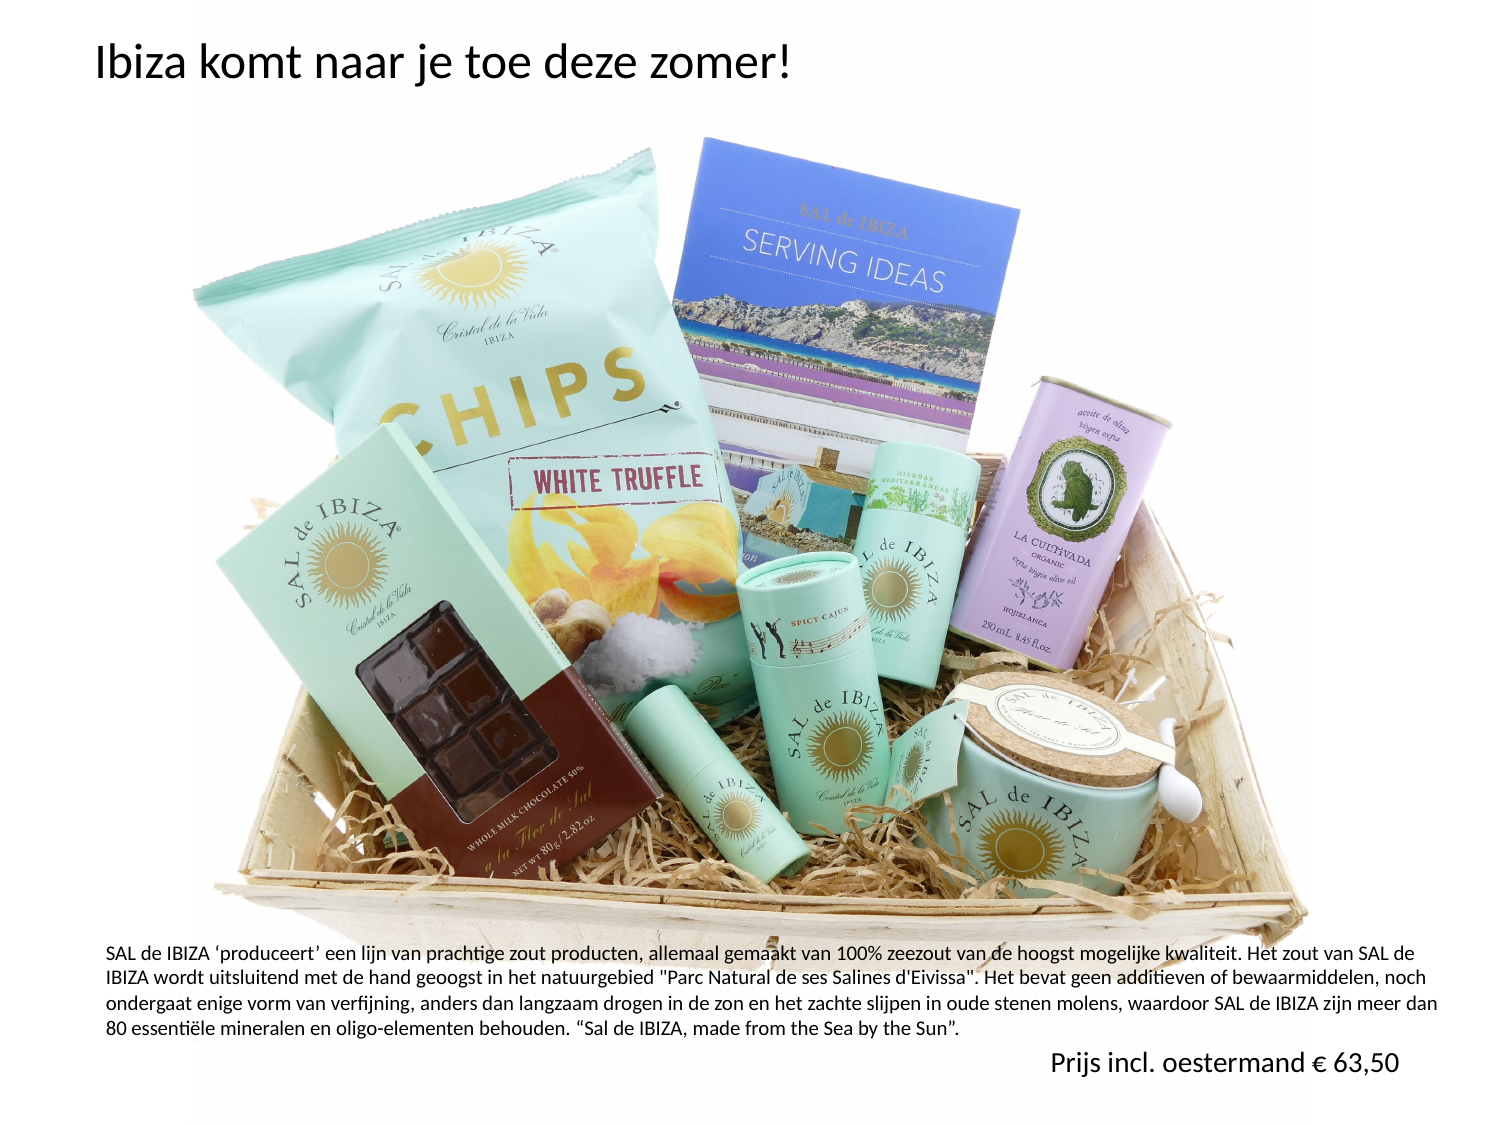

Ibiza komt naar je toe deze zomer!
SAL de IBIZA ‘produceert’ een lijn van prachtige zout producten, allemaal gemaakt van 100% zeezout van de hoogst mogelijke kwaliteit. Het zout van SAL de IBIZA wordt uitsluitend met de hand geoogst in het natuurgebied "Parc Natural de ses Salines d'Eivissa". Het bevat geen additieven of bewaarmiddelen, noch ondergaat enige vorm van verfijning, anders dan langzaam drogen in de zon en het zachte slijpen in oude stenen molens, waardoor SAL de IBIZA zijn meer dan 80 essentiële mineralen en oligo-elementen behouden. “Sal de IBIZA, made from the Sea by the Sun”.
Prijs incl. oestermand € 63,50